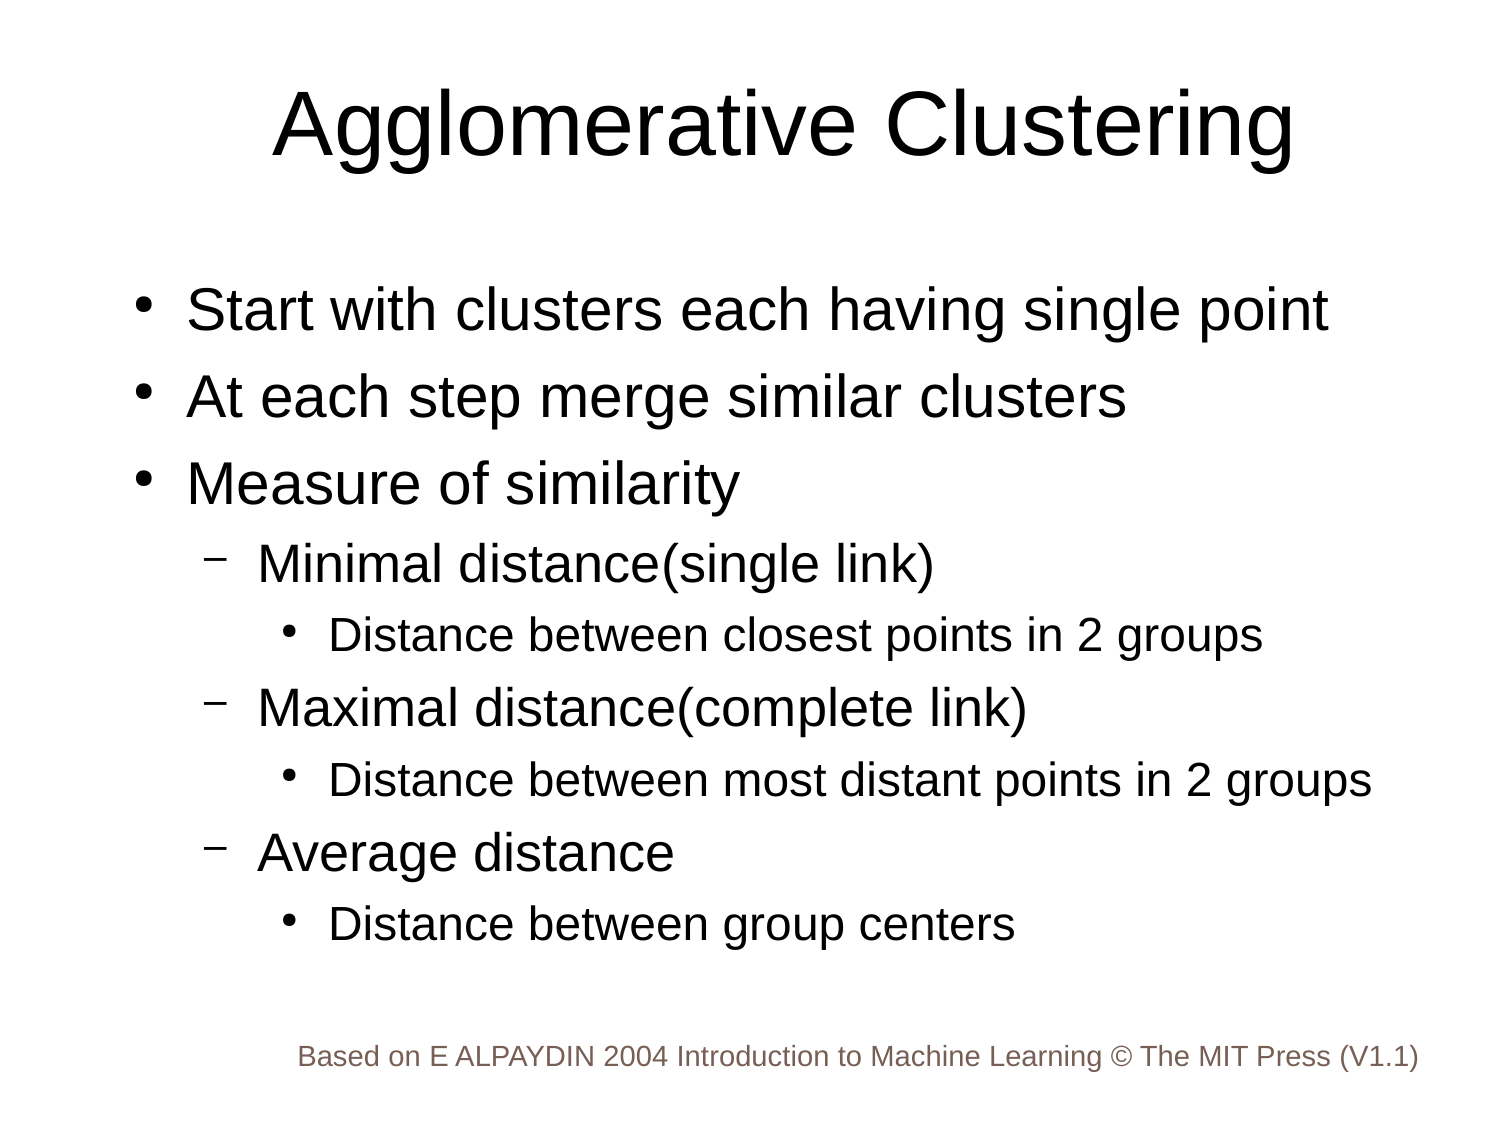

# Agglomerative Clustering
Start with clusters each having single point
At each step merge similar clusters
Measure of similarity
Minimal distance(single link)
Distance between closest points in 2 groups
Maximal distance(complete link)
Distance between most distant points in 2 groups
Average distance
Distance between group centers
Based on E ALPAYDIN 2004 Introduction to Machine Learning © The MIT Press (V1.1)